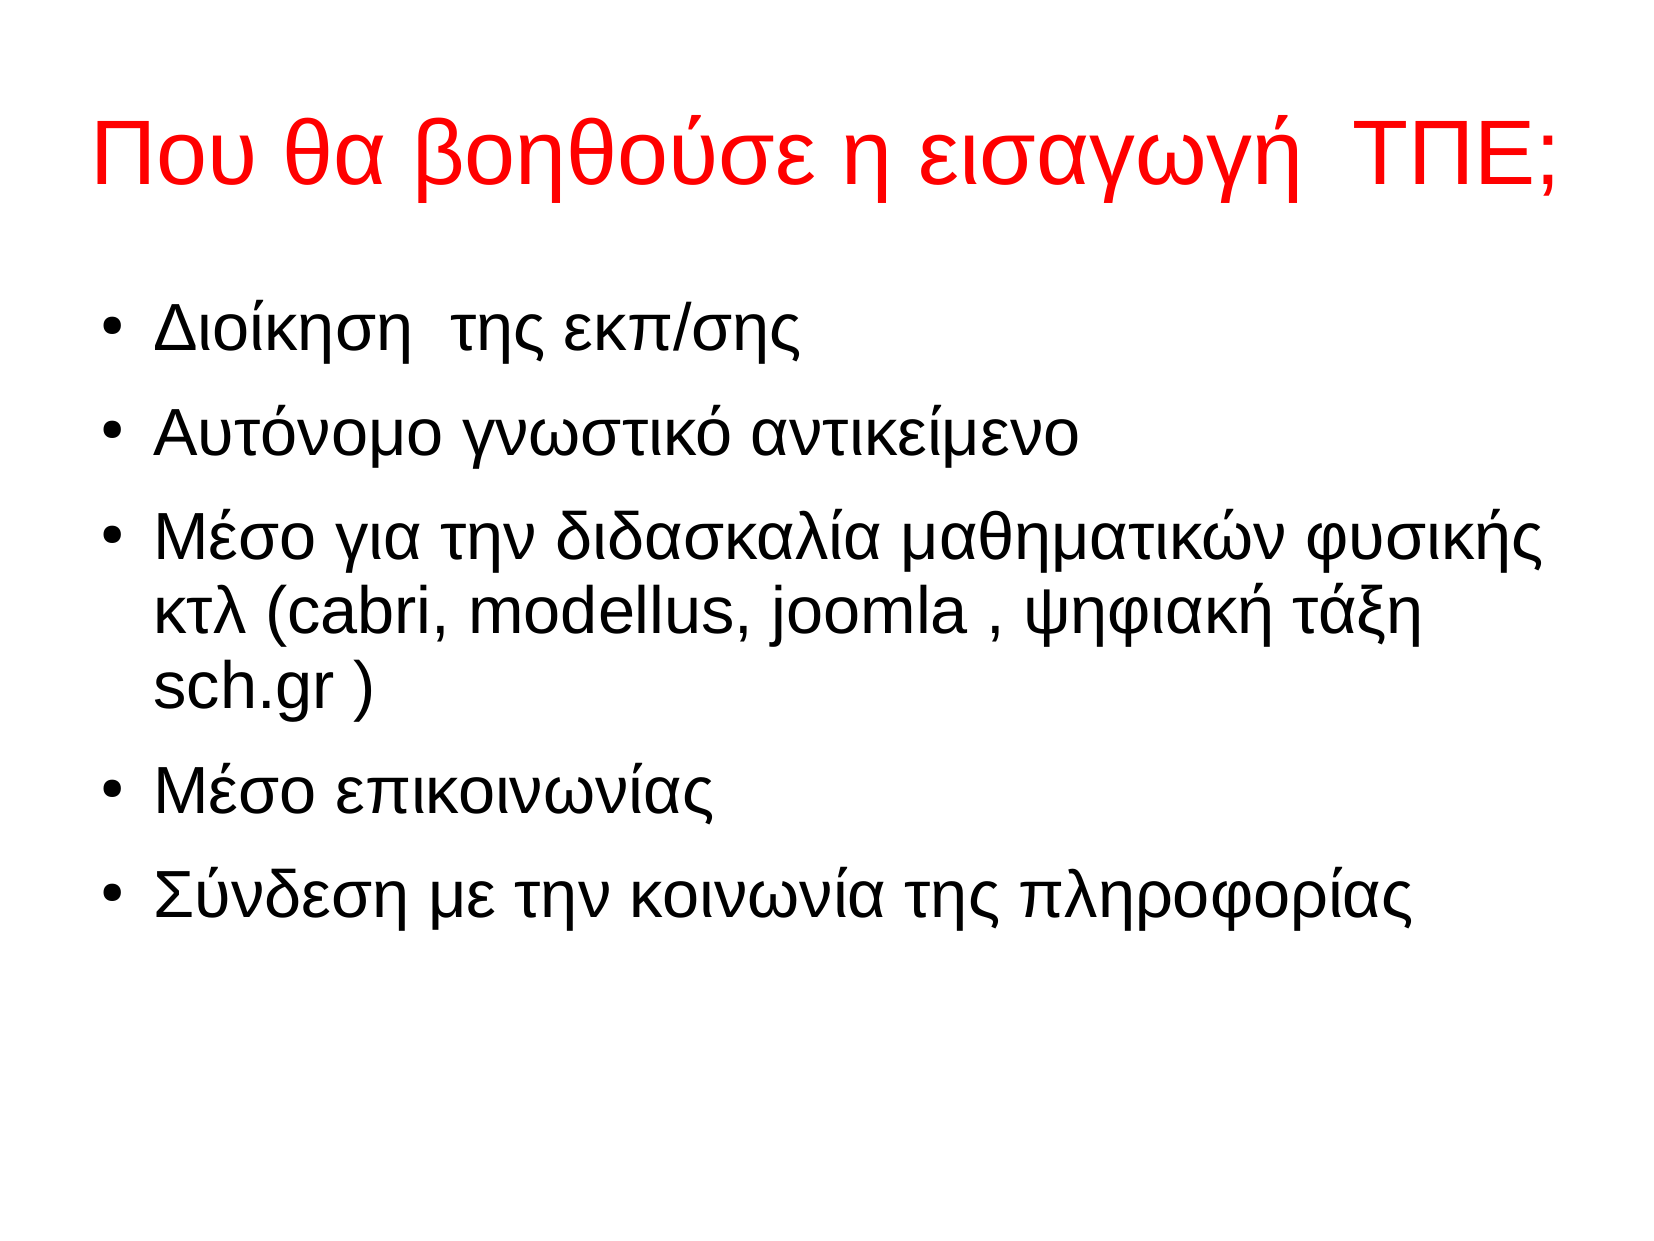

# Που θα βοηθούσε η εισαγωγή ΤΠΕ;
Διοίκηση της εκπ/σης
Αυτόνομο γνωστικό αντικείμενο
Μέσο για την διδασκαλία μαθηματικών φυσικής κτλ (cabri, modellus, joomla , ψηφιακή τάξη sch.gr )
Μέσο επικοινωνίας
Σύνδεση με την κοινωνία της πληροφορίας